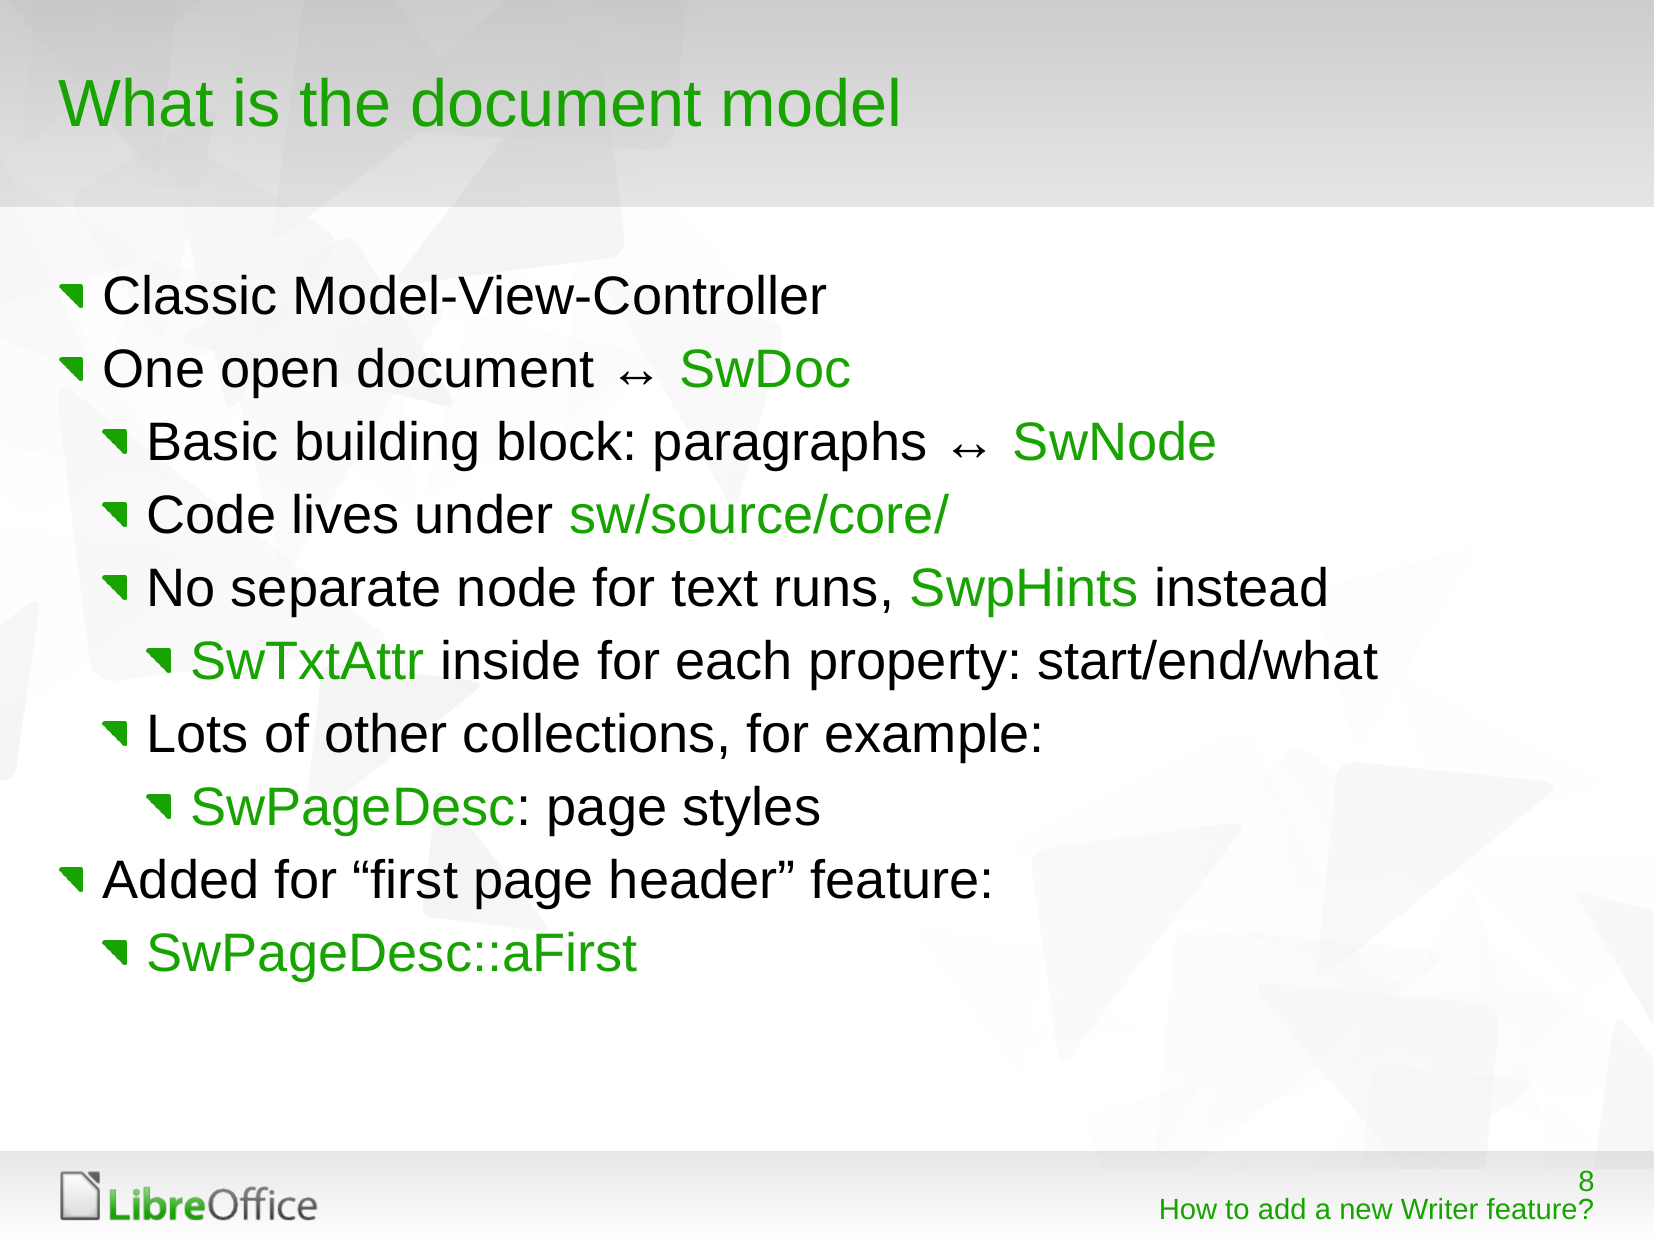

# What is the document model
Classic Model-View-Controller
One open document ↔ SwDoc
Basic building block: paragraphs ↔ SwNode
Code lives under sw/source/core/
No separate node for text runs, SwpHints instead
SwTxtAttr inside for each property: start/end/what
Lots of other collections, for example:
SwPageDesc: page styles
Added for “first page header” feature:
SwPageDesc::aFirst
8
How to add a new Writer feature?